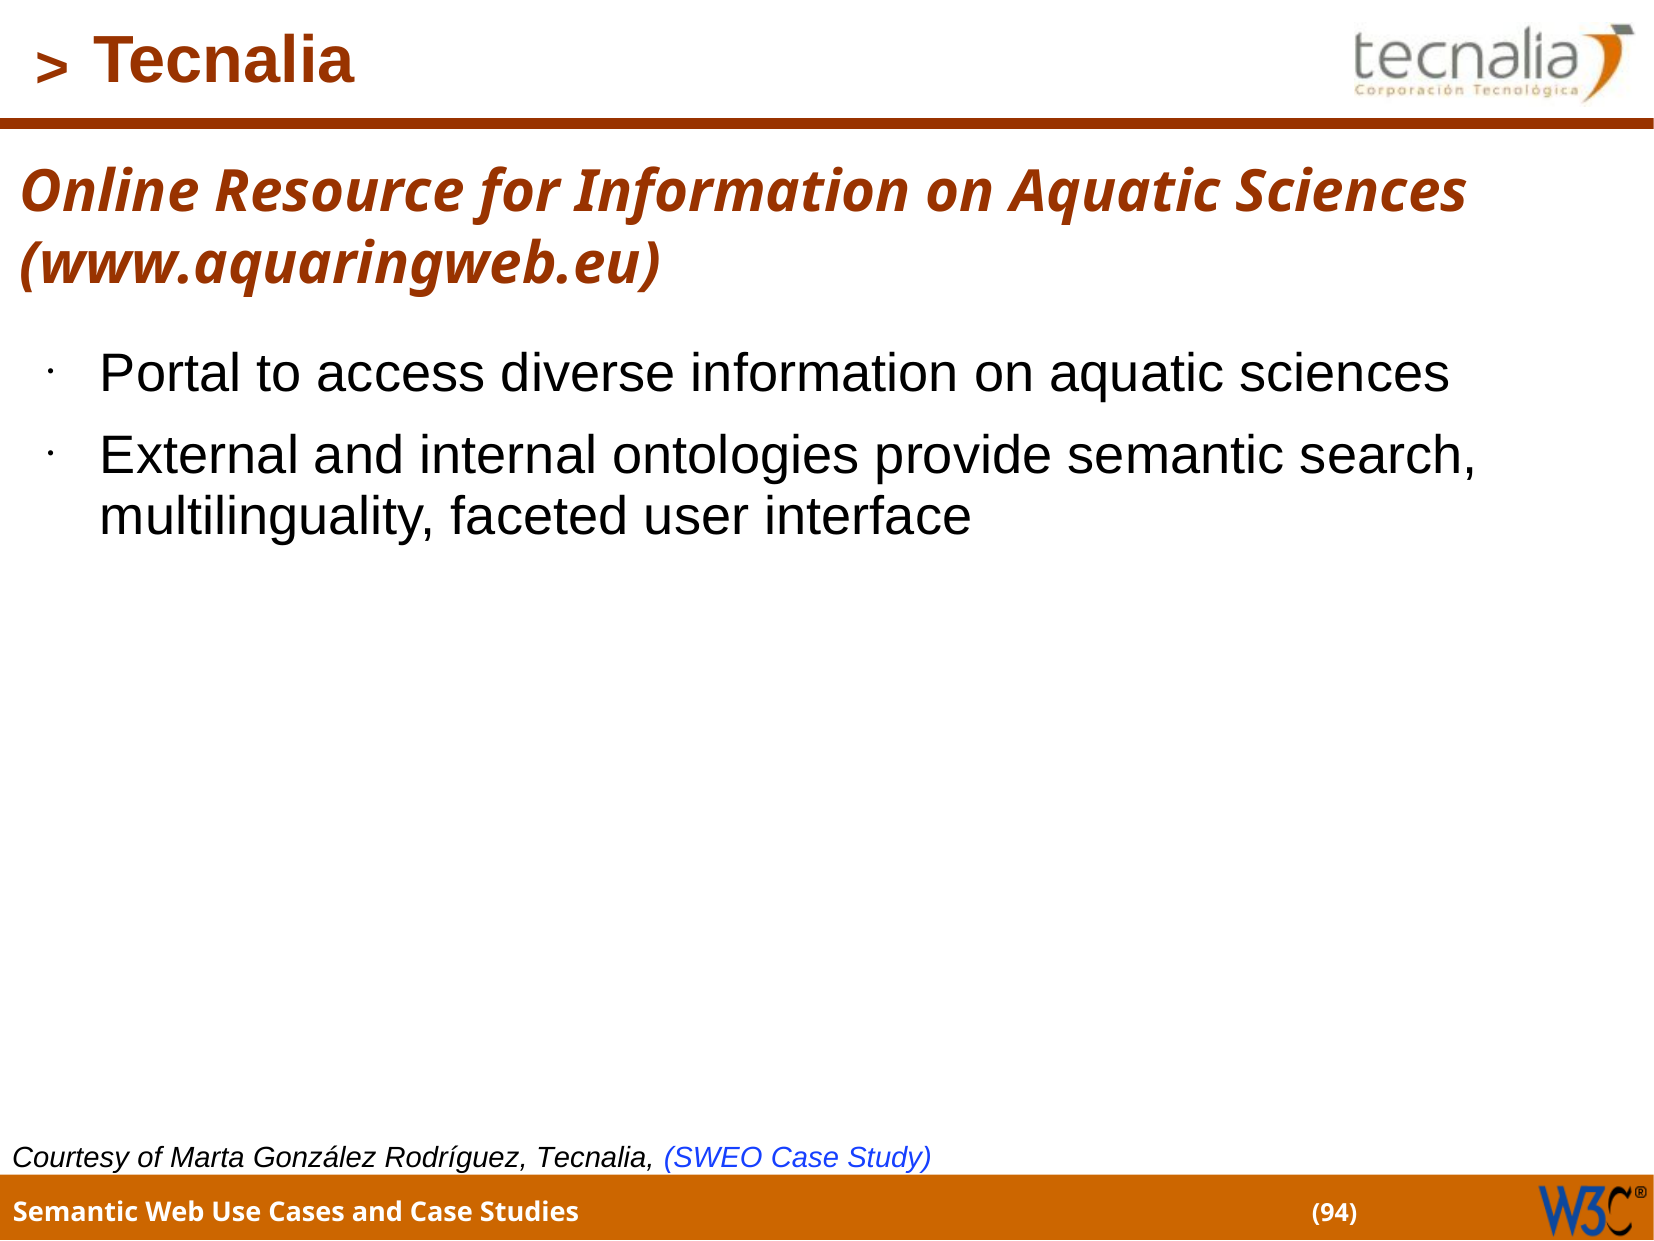

# Tecnalia
Online Resource for Information on Aquatic Sciences
(www.aquaringweb.eu)
Portal to access diverse information on aquatic sciences
External and internal ontologies provide semantic search, multilinguality, faceted user interface
Courtesy of Marta González Rodríguez, Tecnalia, (SWEO Case Study)